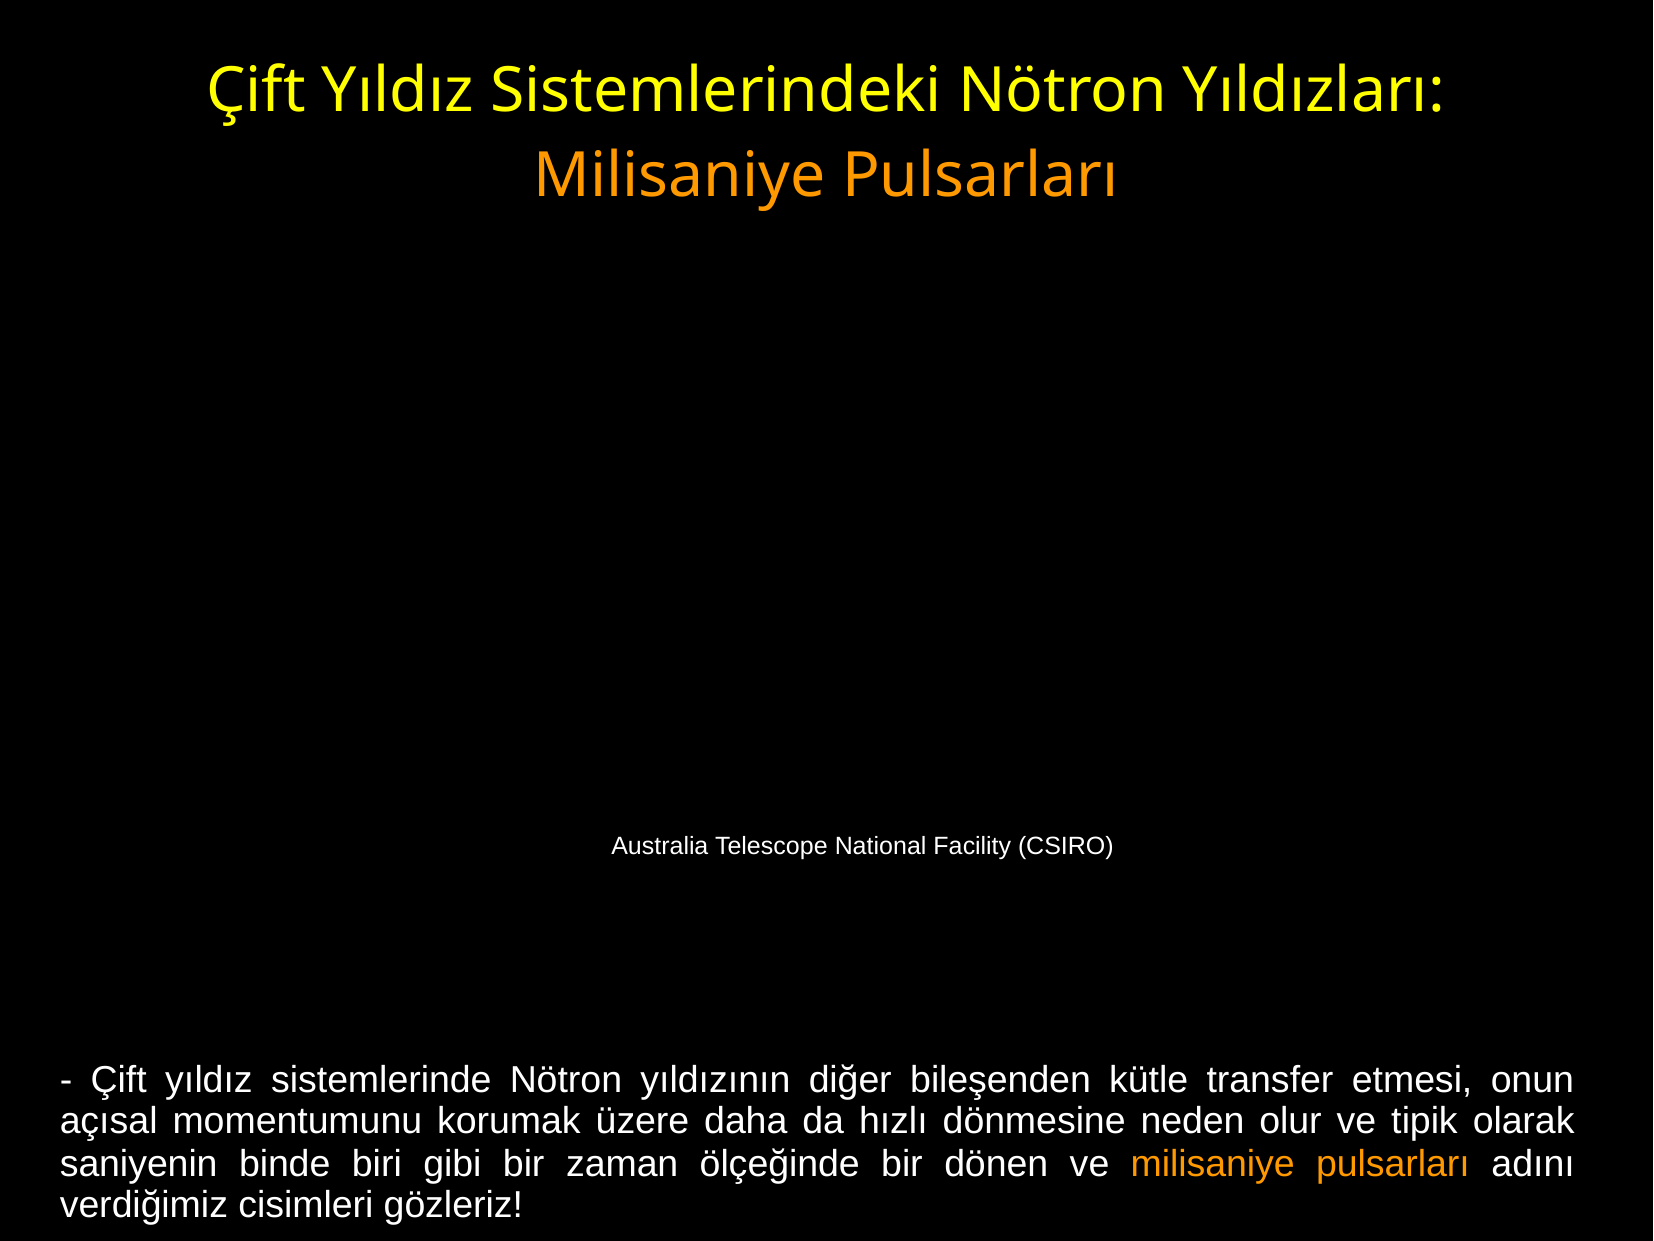

# Çift Yıldız Sistemlerindeki Nötron Yıldızları: Milisaniye Pulsarları
Australia Telescope National Facility (CSIRO)
- Çift yıldız sistemlerinde Nötron yıldızının diğer bileşenden kütle transfer etmesi, onun açısal momentumunu korumak üzere daha da hızlı dönmesine neden olur ve tipik olarak saniyenin binde biri gibi bir zaman ölçeğinde bir dönen ve milisaniye pulsarları adını verdiğimiz cisimleri gözleriz!